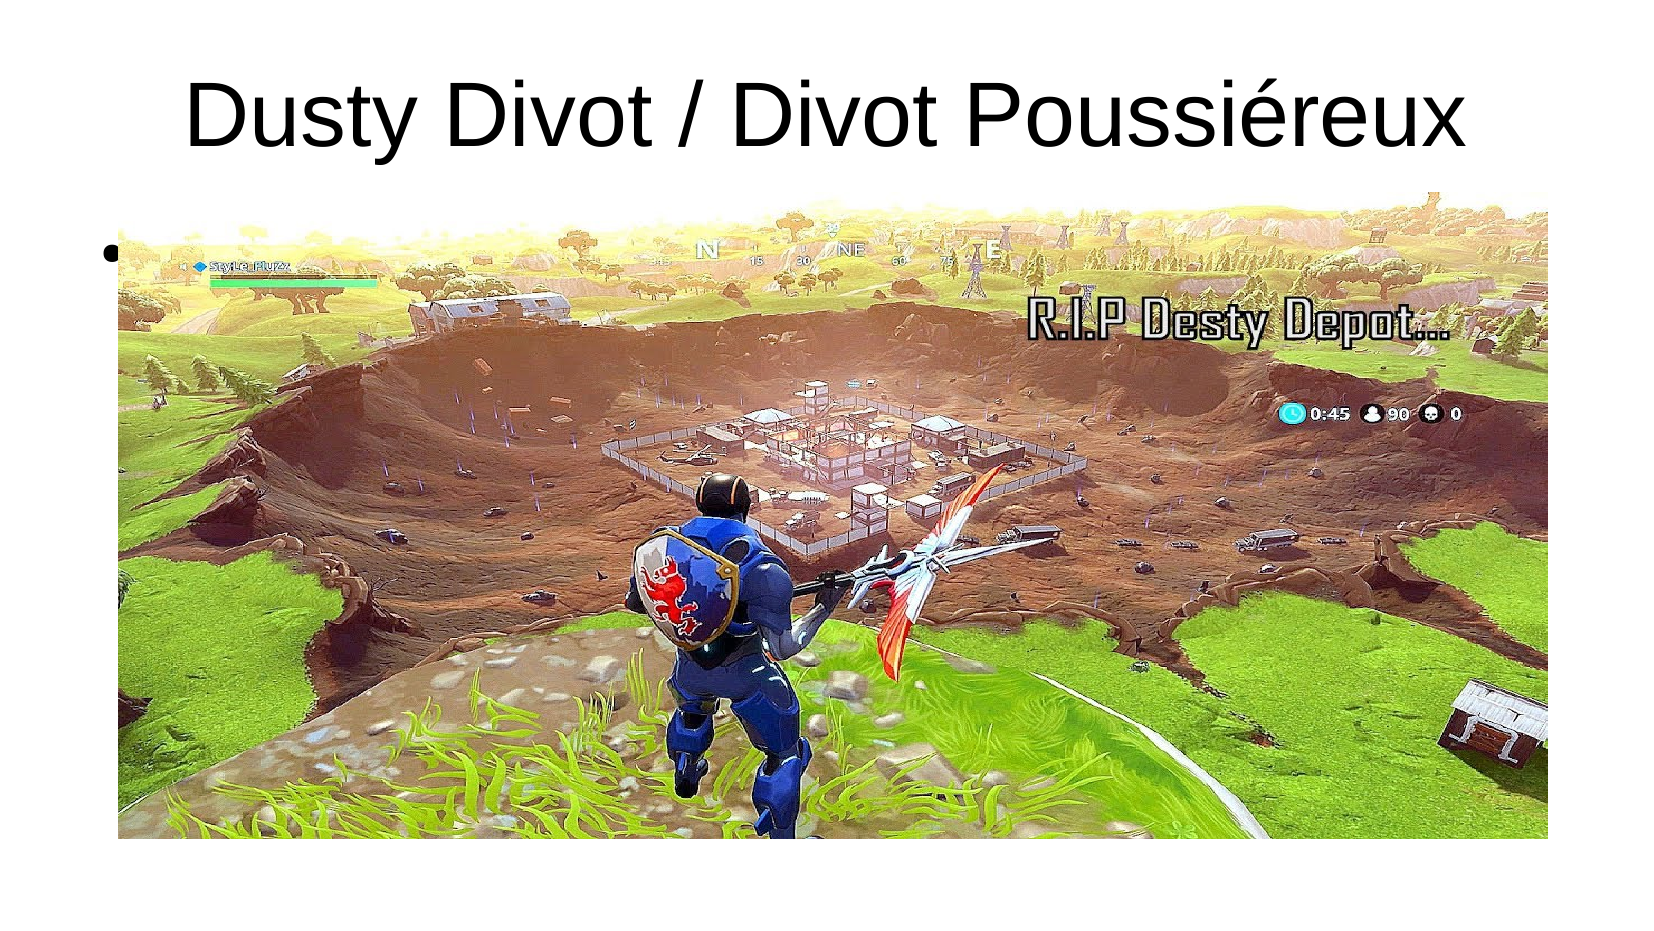

# Dusty Divot / Divot Poussiéreux
 b